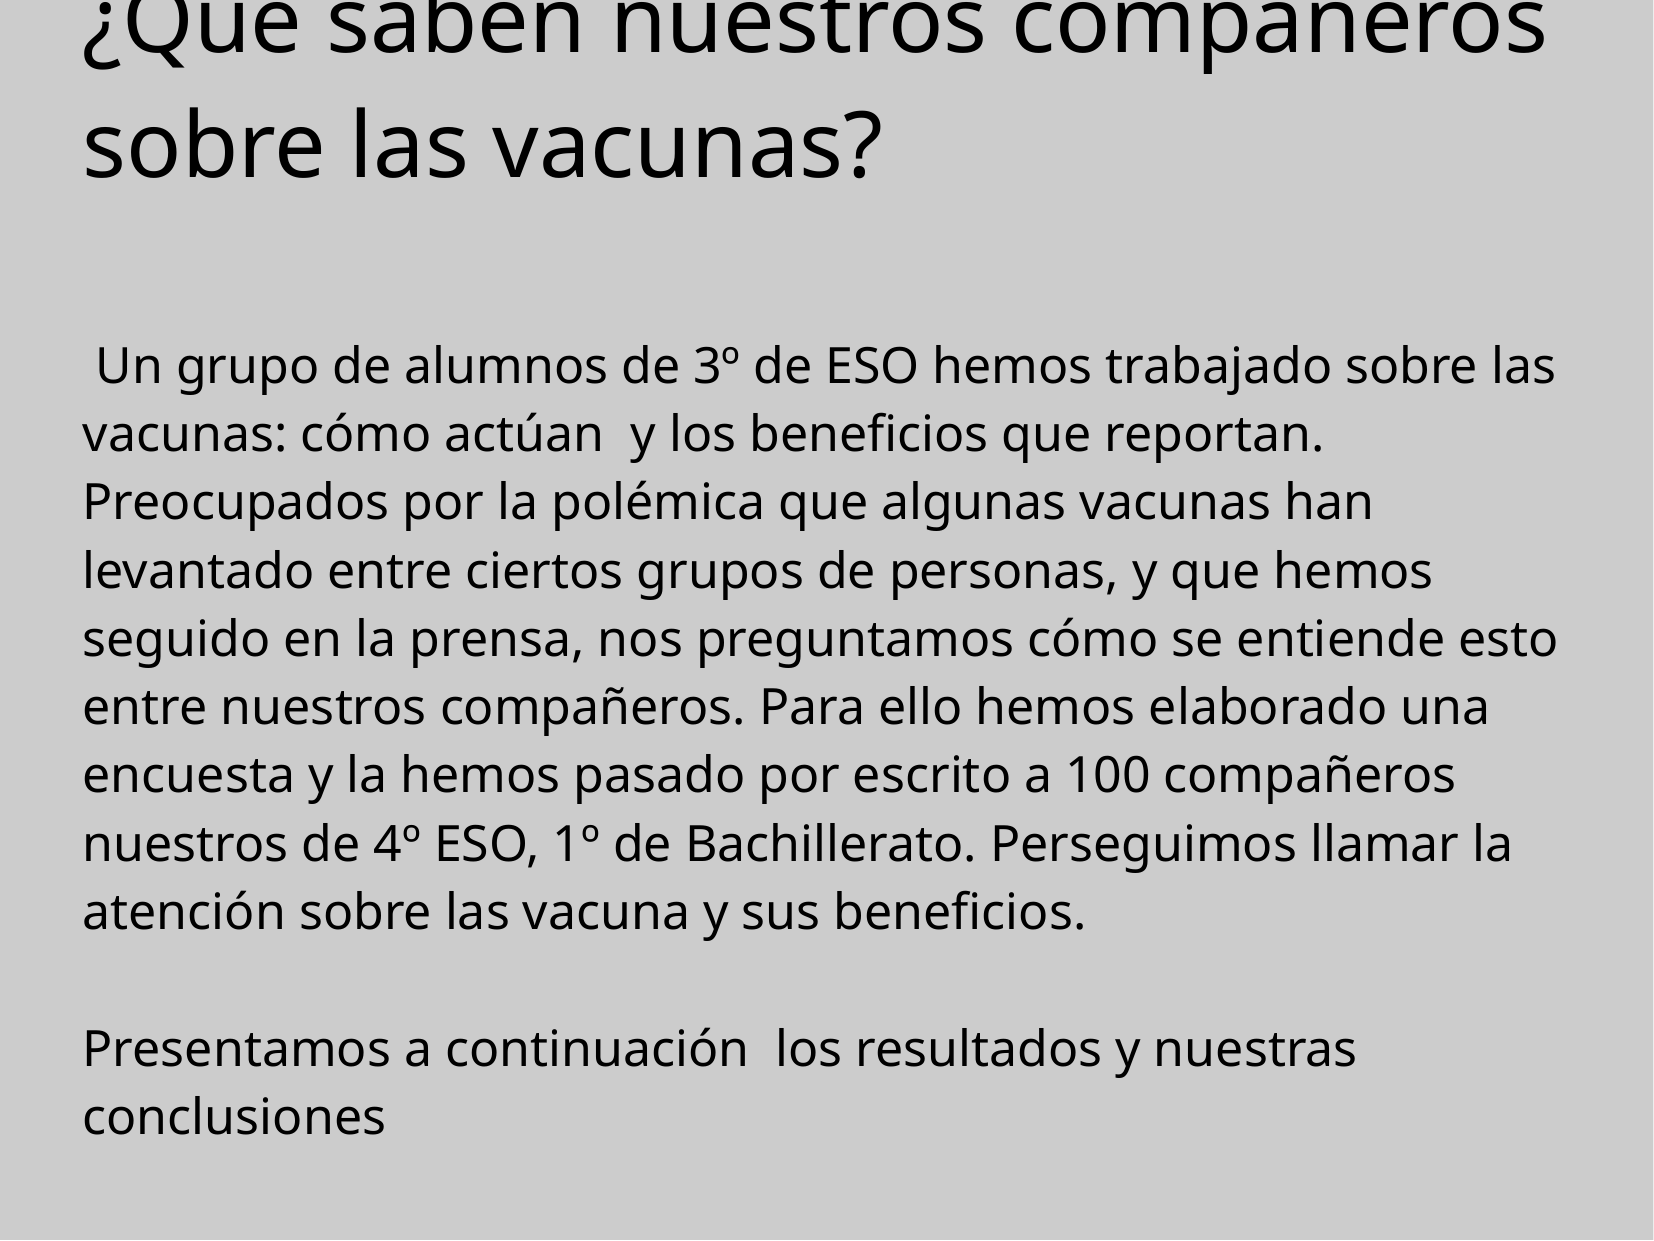

# ¿Qué saben nuestros compañeros sobre las vacunas? Un grupo de alumnos de 3º de ESO hemos trabajado sobre las vacunas: cómo actúan y los beneficios que reportan. Preocupados por la polémica que algunas vacunas han levantado entre ciertos grupos de personas, y que hemos seguido en la prensa, nos preguntamos cómo se entiende esto entre nuestros compañeros. Para ello hemos elaborado una encuesta y la hemos pasado por escrito a 100 compañeros nuestros de 4º ESO, 1º de Bachillerato. Perseguimos llamar la atención sobre las vacuna y sus beneficios. Presentamos a continuación los resultados y nuestras conclusiones